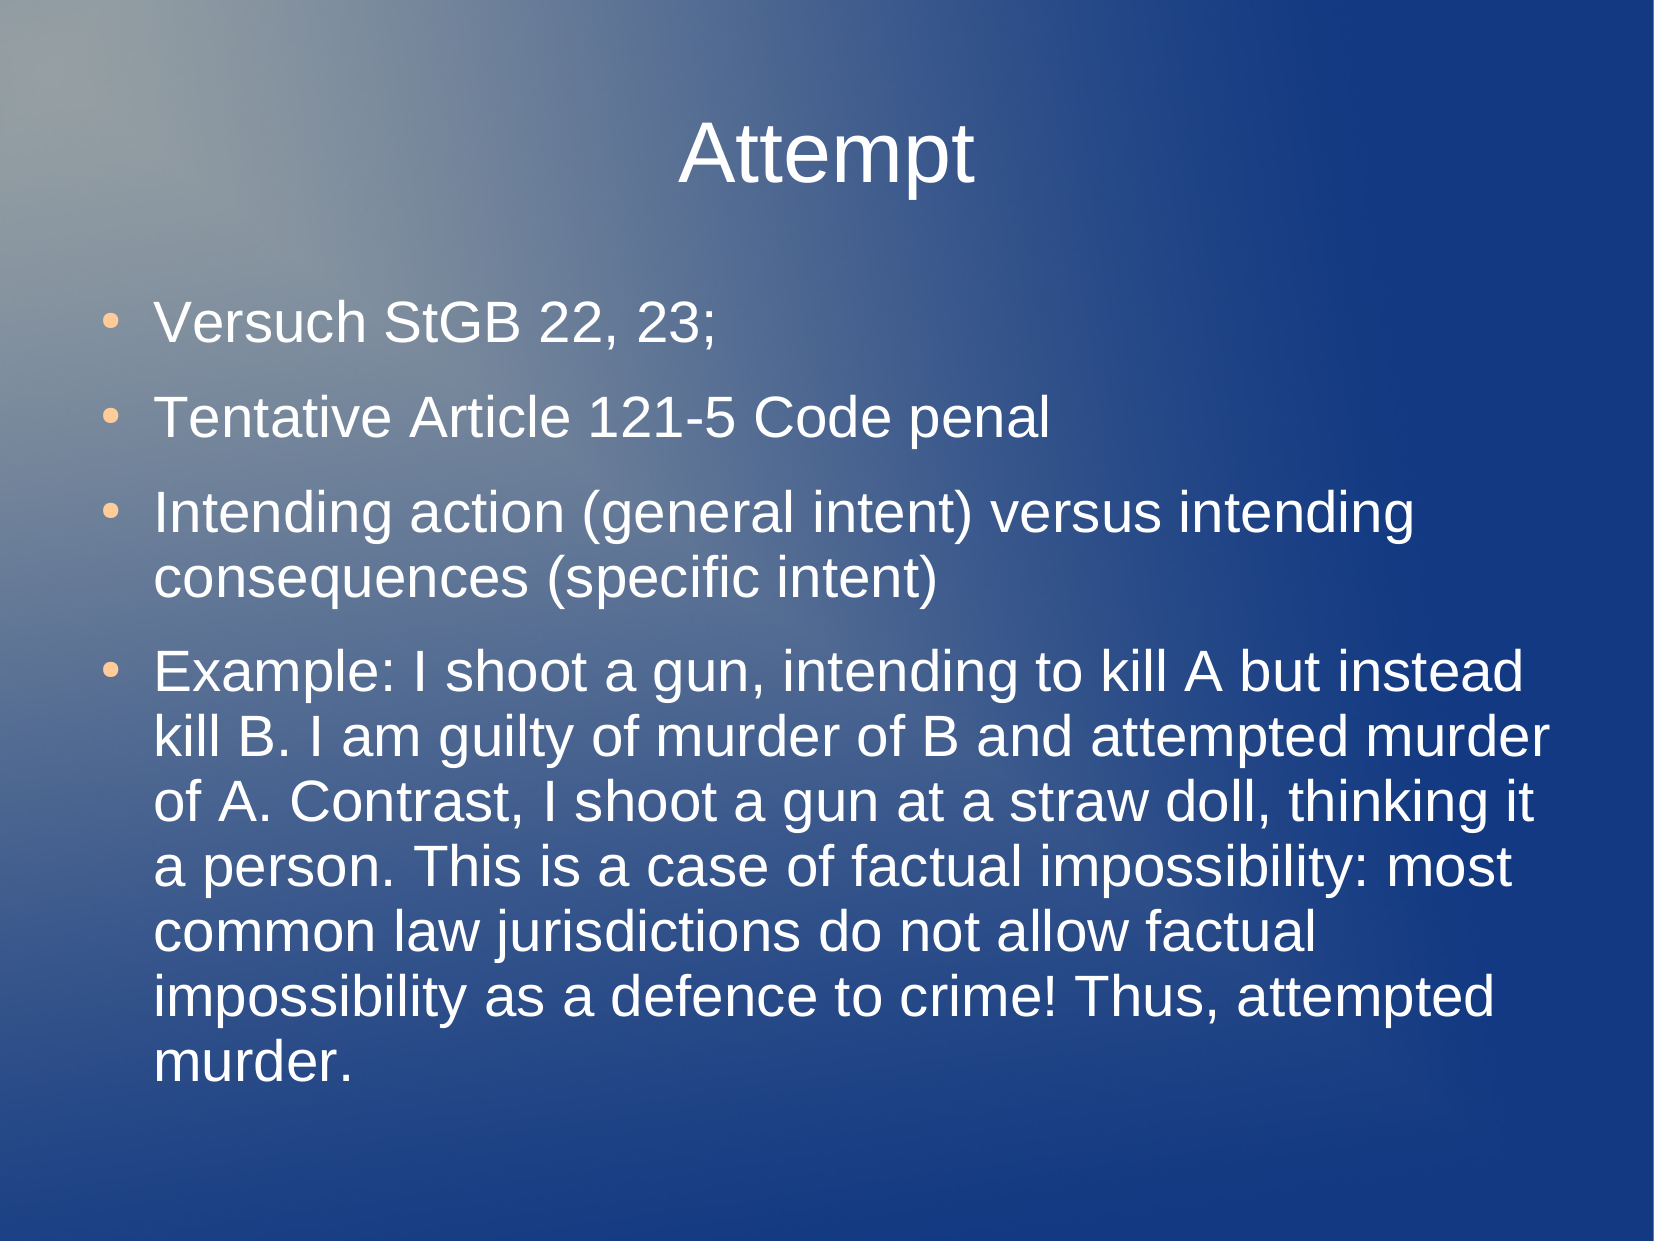

# Attempt
Versuch StGB 22, 23;
Tentative Article 121-5 Code penal
Intending action (general intent) versus intending consequences (specific intent)
Example: I shoot a gun, intending to kill A but instead kill B. I am guilty of murder of B and attempted murder of A. Contrast, I shoot a gun at a straw doll, thinking it a person. This is a case of factual impossibility: most common law jurisdictions do not allow factual impossibility as a defence to crime! Thus, attempted murder.